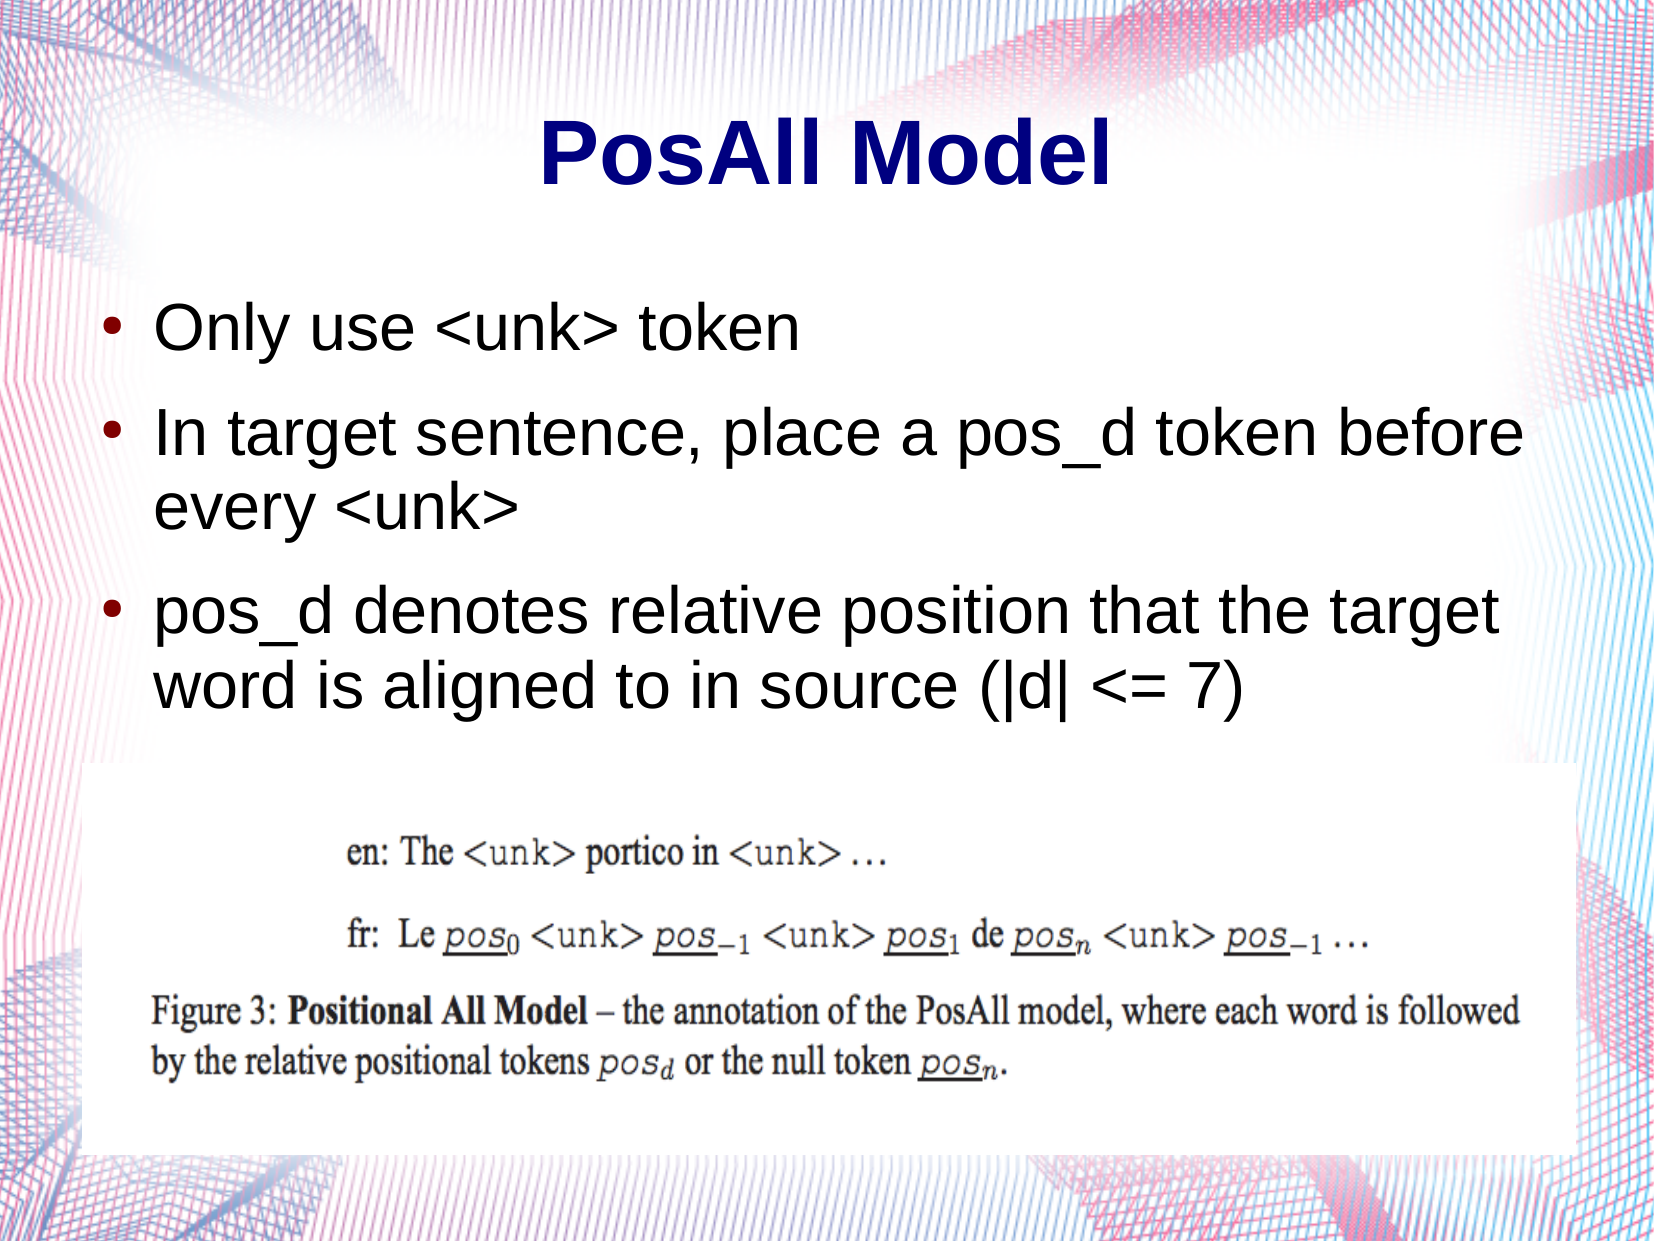

# PosAll Model
Only use <unk> token
In target sentence, place a pos_d token before every <unk>
pos_d denotes relative position that the target word is aligned to in source (|d| <= 7)